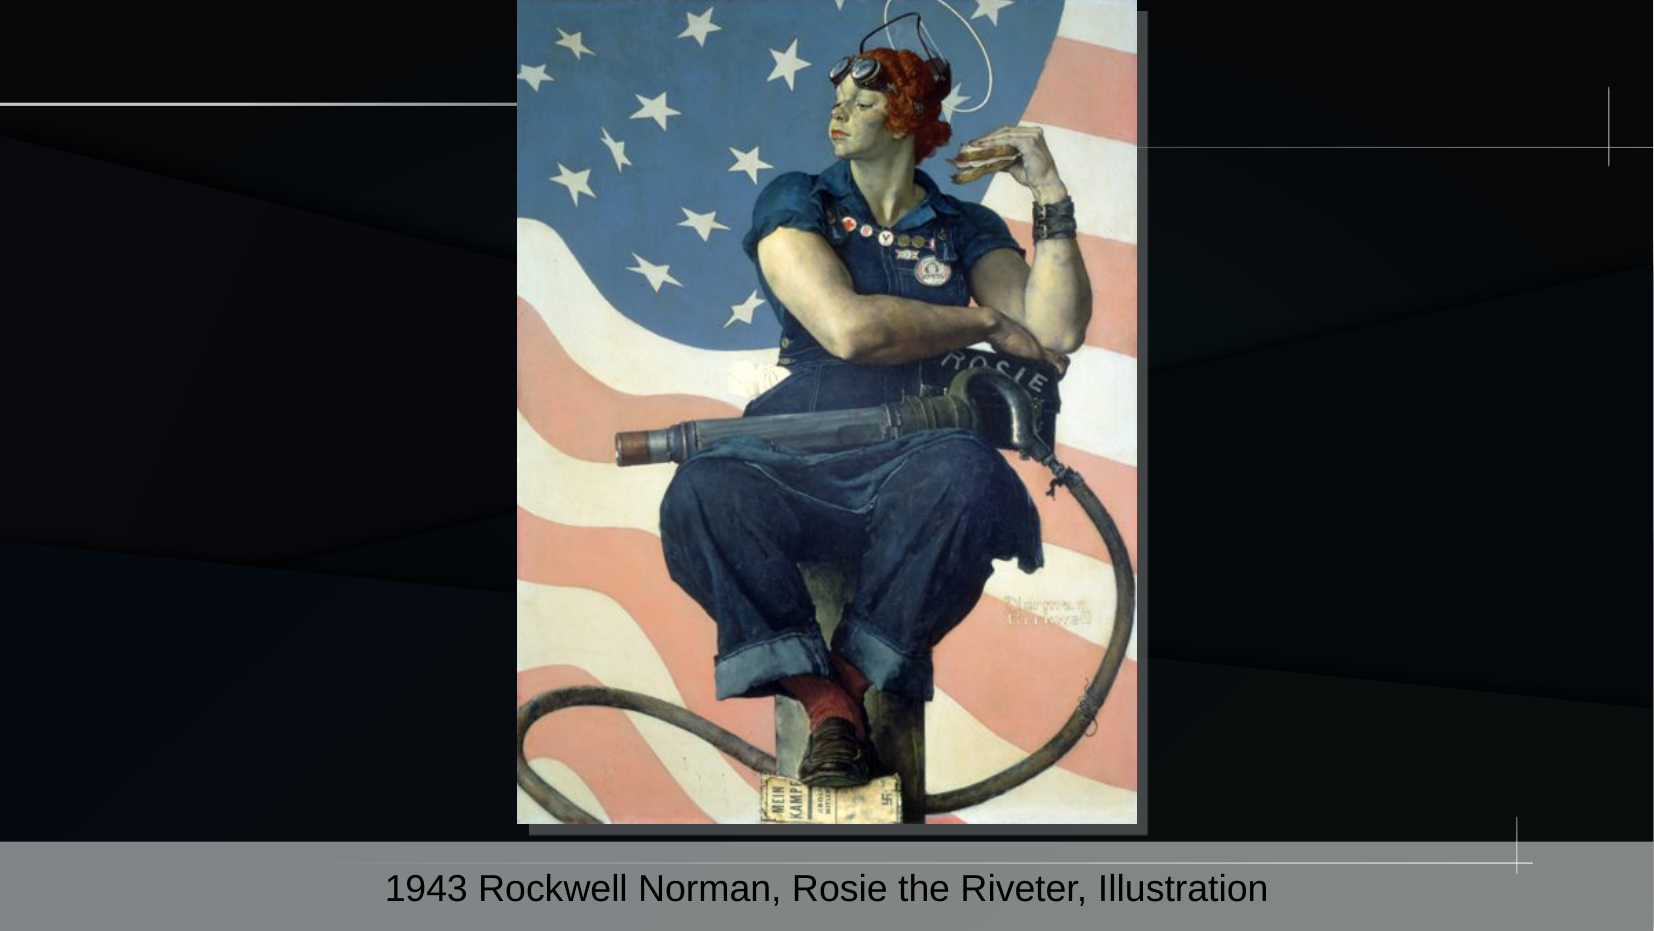

1943 Rockwell Norman, Rosie the Riveter, Illustration